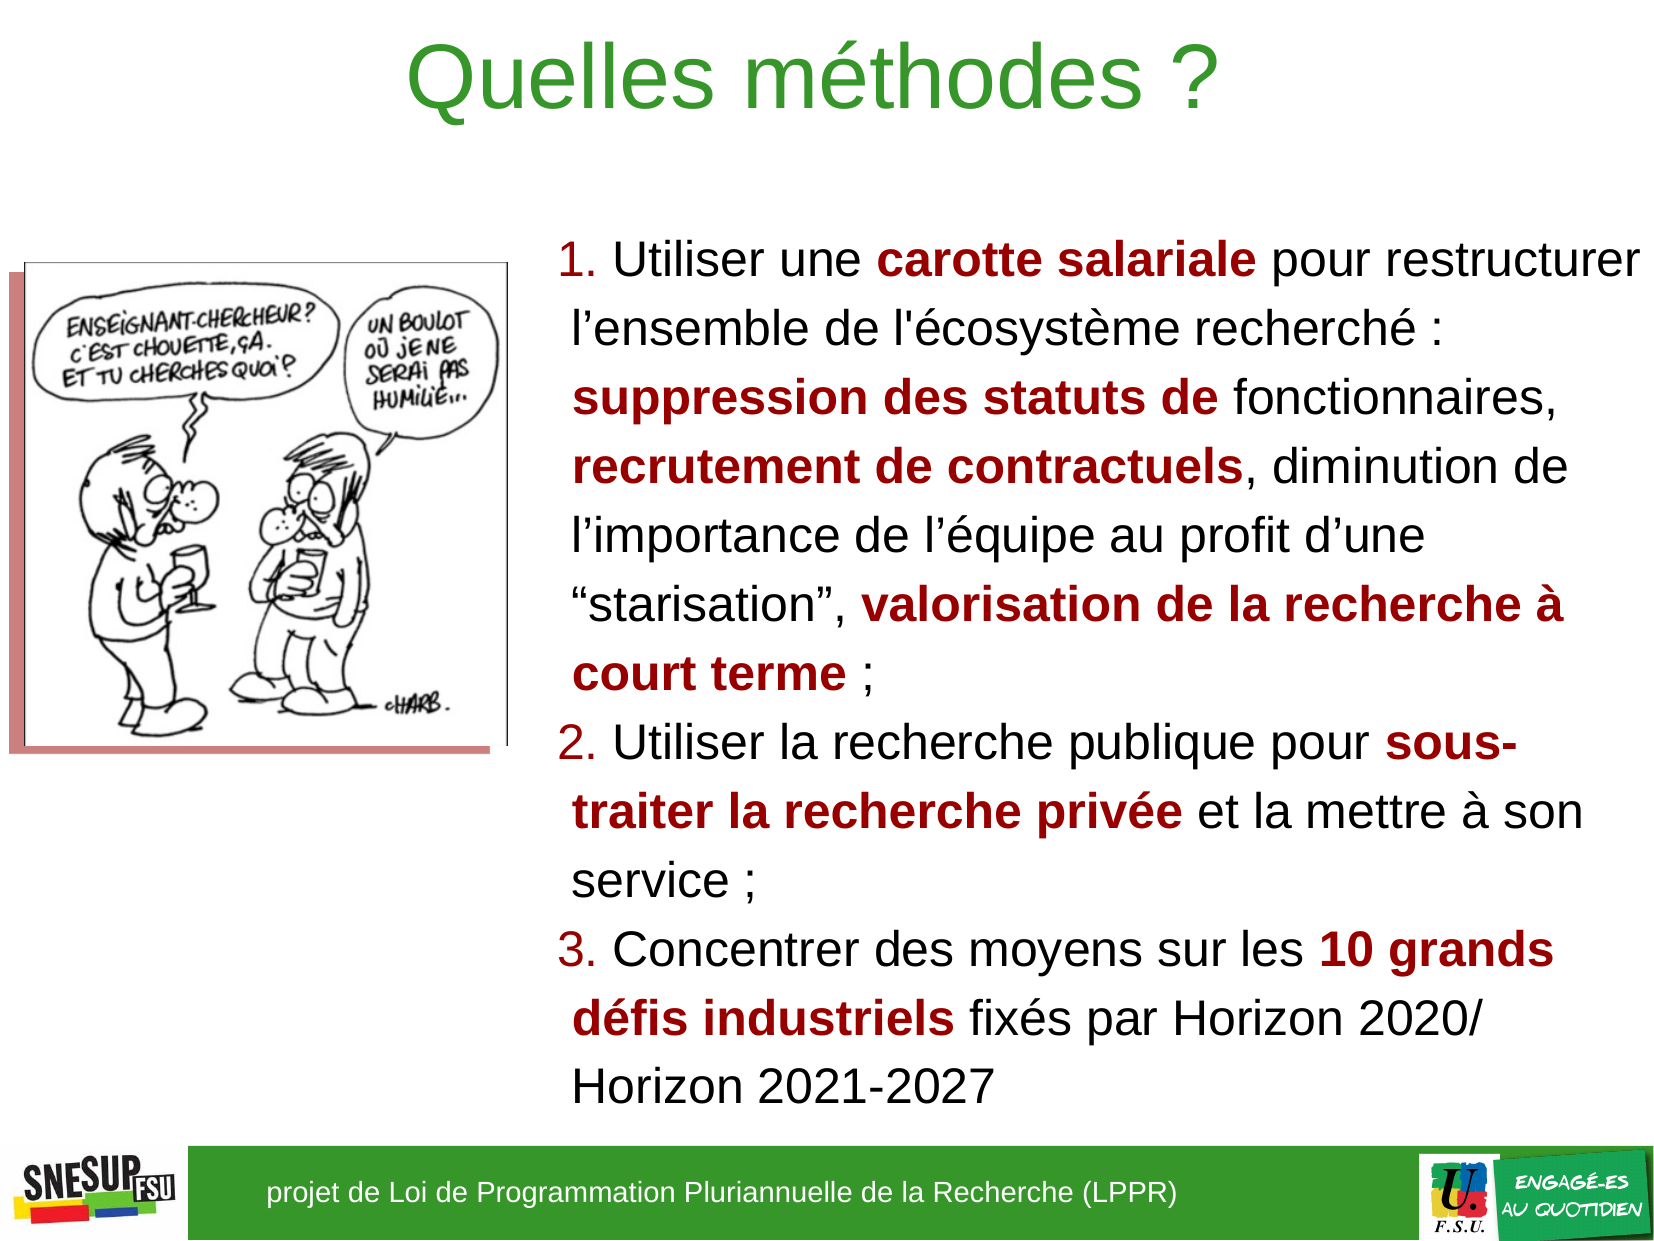

Quelles méthodes ?
 Utiliser une carotte salariale pour restructurer l’ensemble de l'écosystème recherché : suppression des statuts de fonctionnaires, recrutement de contractuels, diminution de l’importance de l’équipe au profit d’une “starisation”, valorisation de la recherche à court terme ;
 Utiliser la recherche publique pour sous-traiter la recherche privée et la mettre à son service ;
 Concentrer des moyens sur les 10 grands défis industriels fixés par Horizon 2020/ Horizon 2021-2027